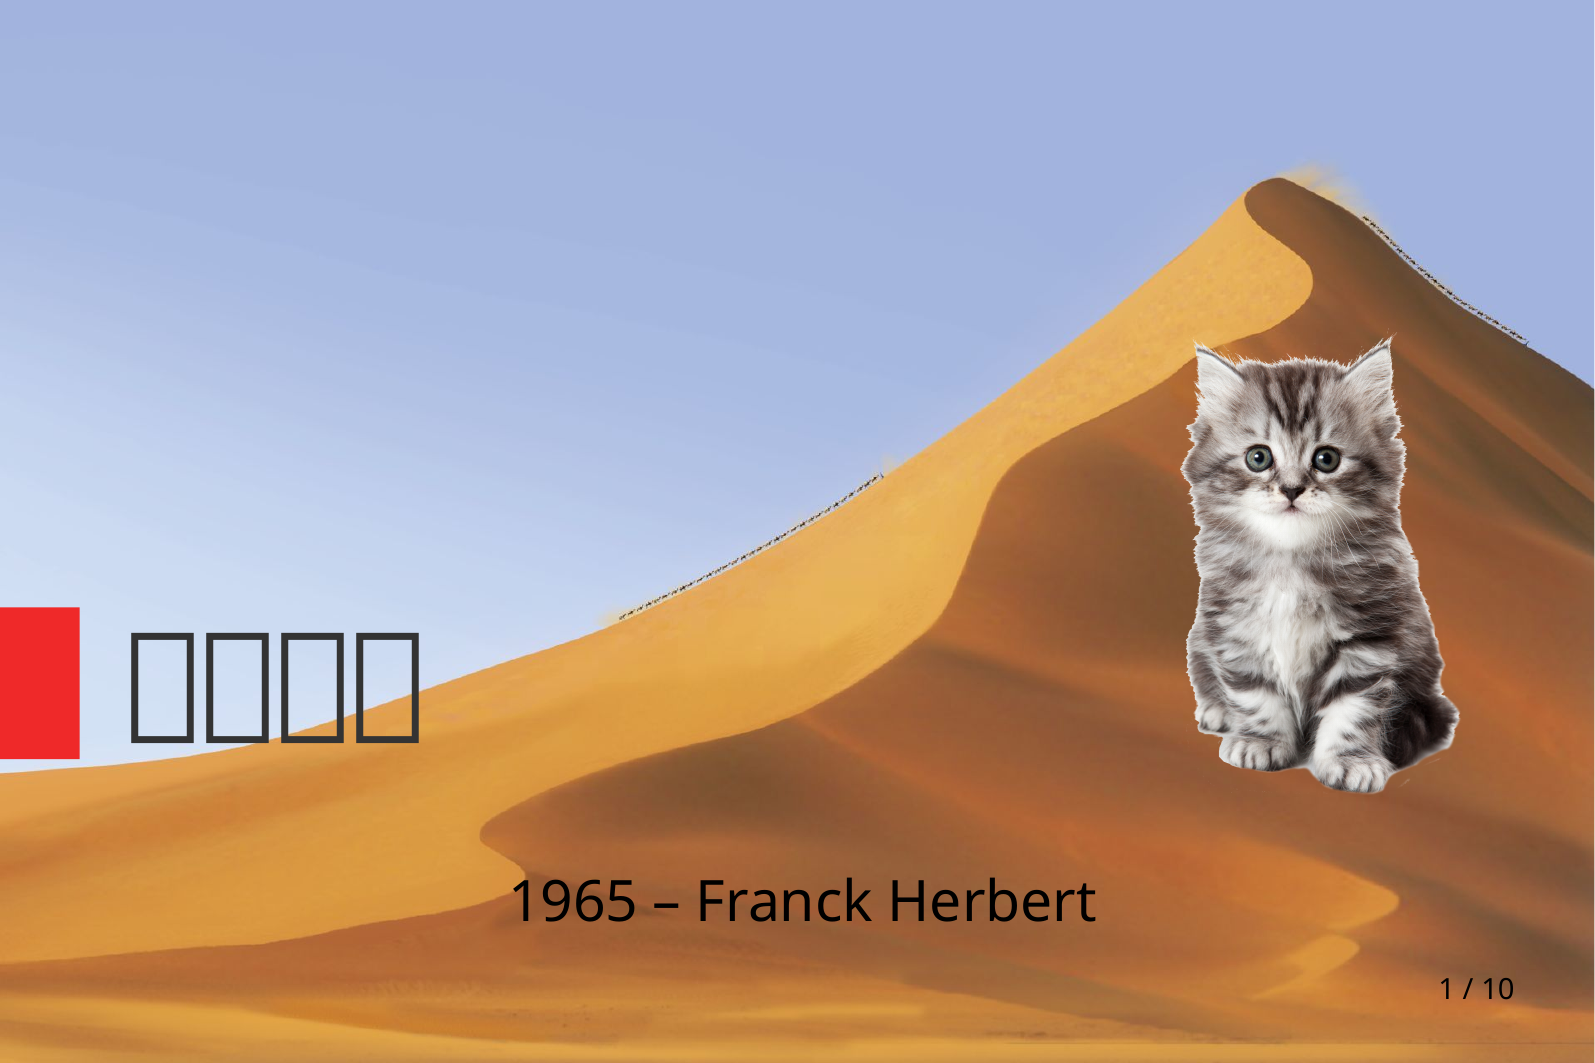

# ＤＵＮＥ
1965 – Franck Herbert
1